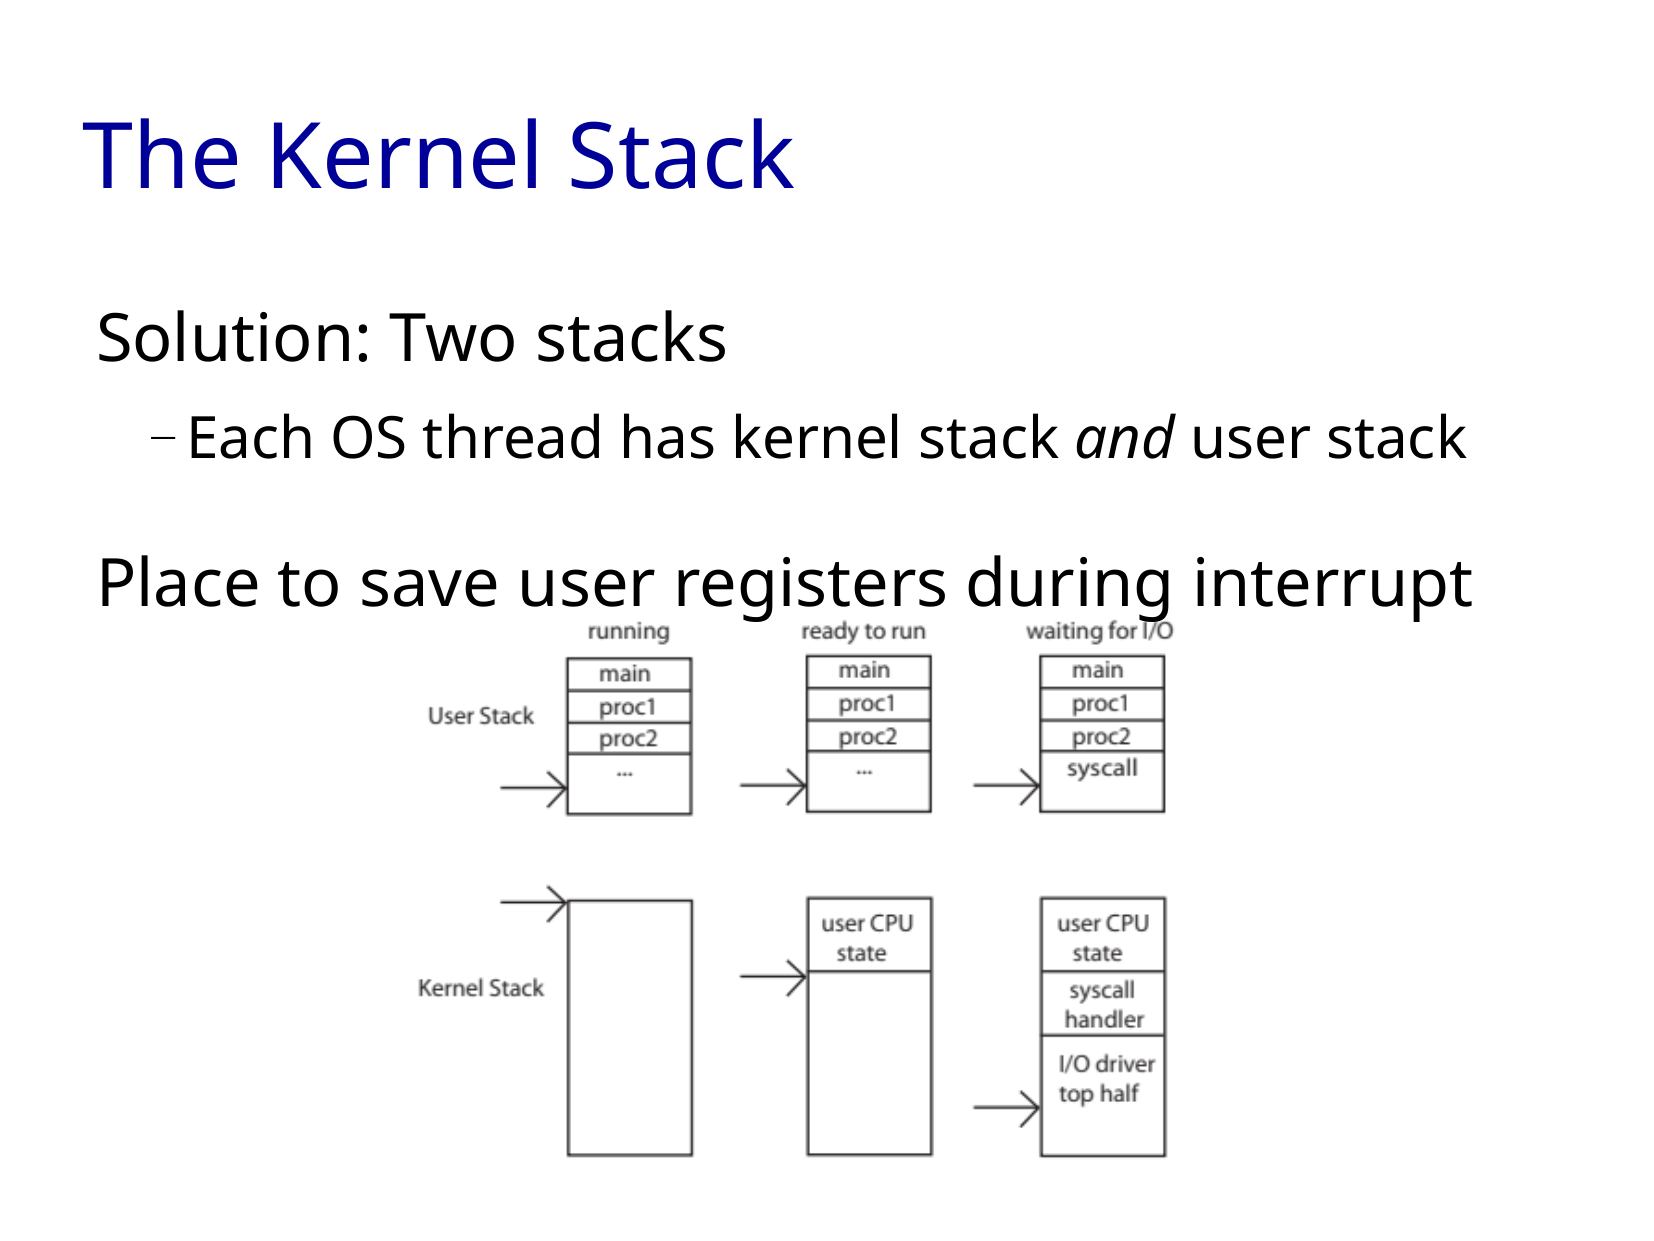

# The Kernel Stack
Solution: Two stacks
Each OS thread has kernel stack and user stack
Place to save user registers during interrupt